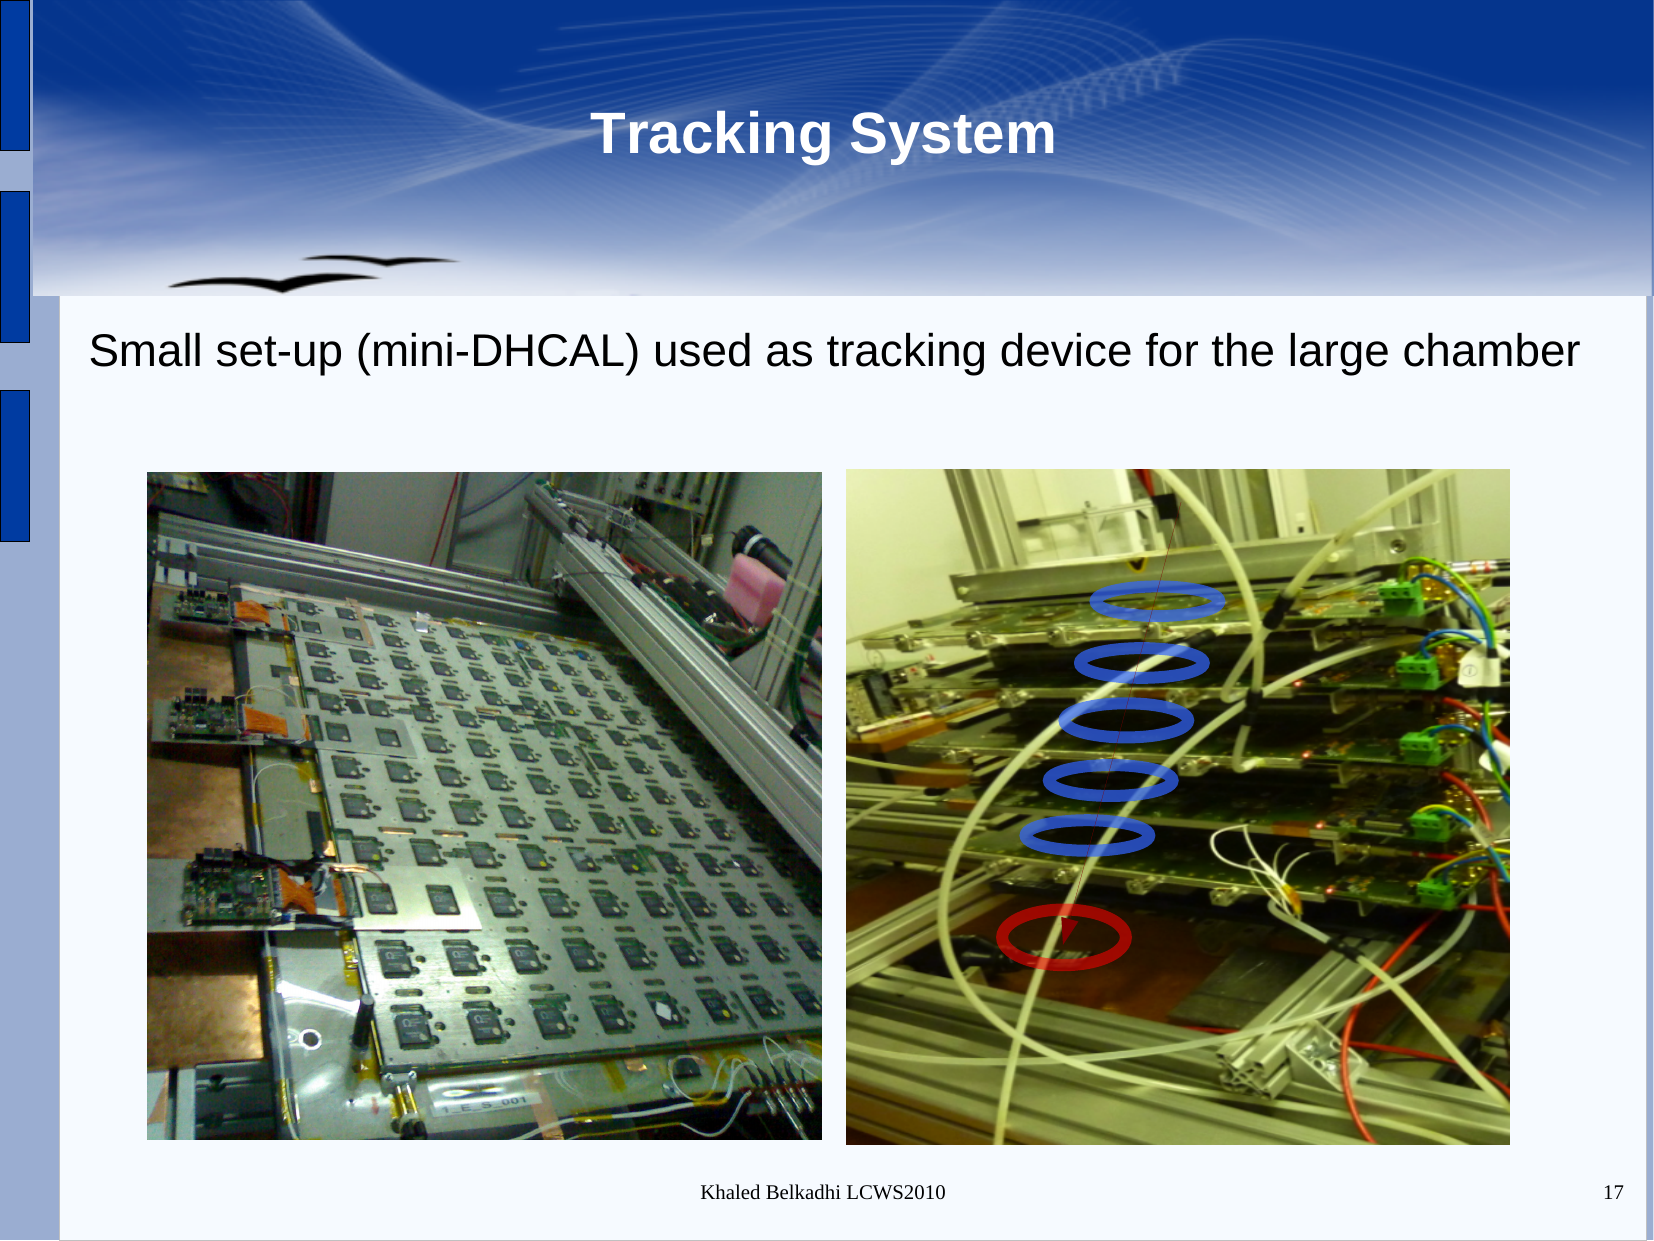

# Tracking System
Small set-up (mini-DHCAL) used as tracking device for the large chamber
Khaled Belkadhi LCWS2010